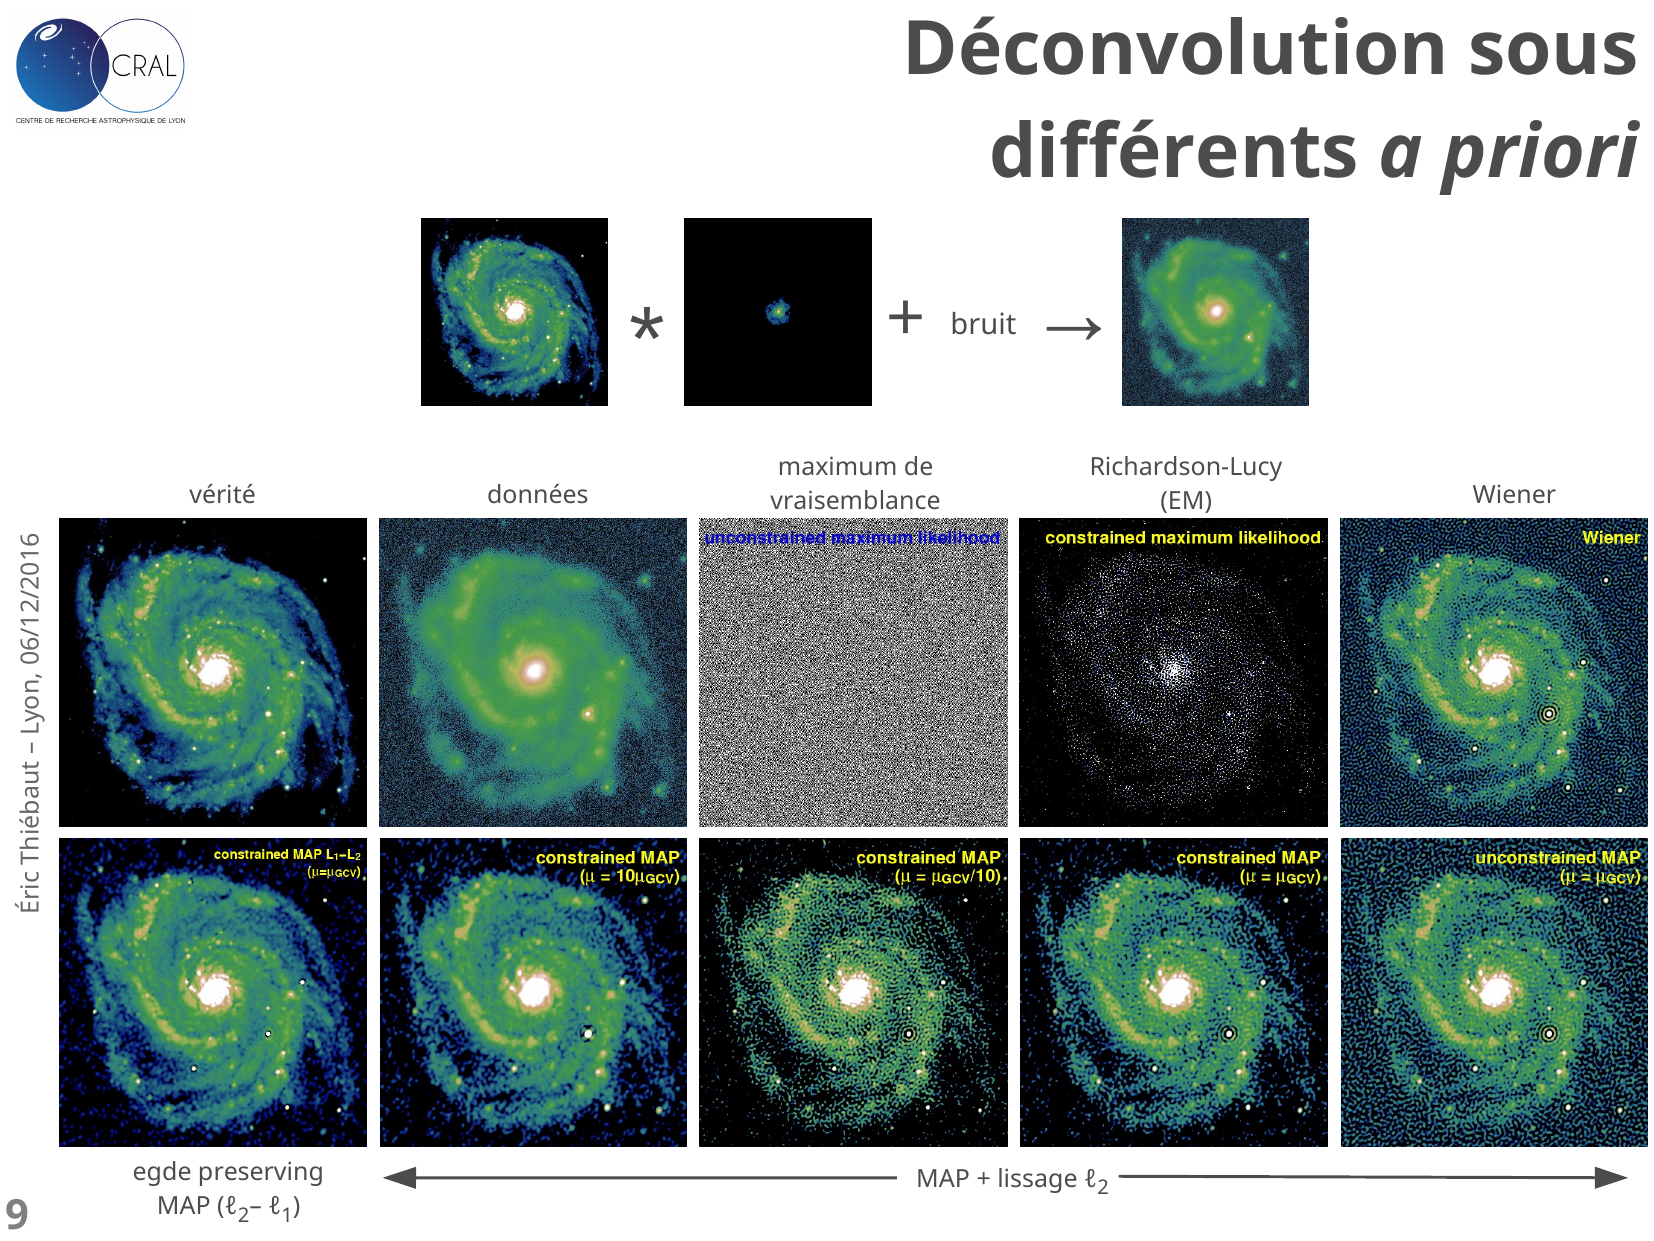

# Déconvolution sous différents a priori
→
+
*
bruit
maximum de
vraisemblance
Richardson-Lucy
(EM)
vérité
données
Wiener
egde preserving
MAP (ℓ2– ℓ1)
MAP + lissage ℓ2
9